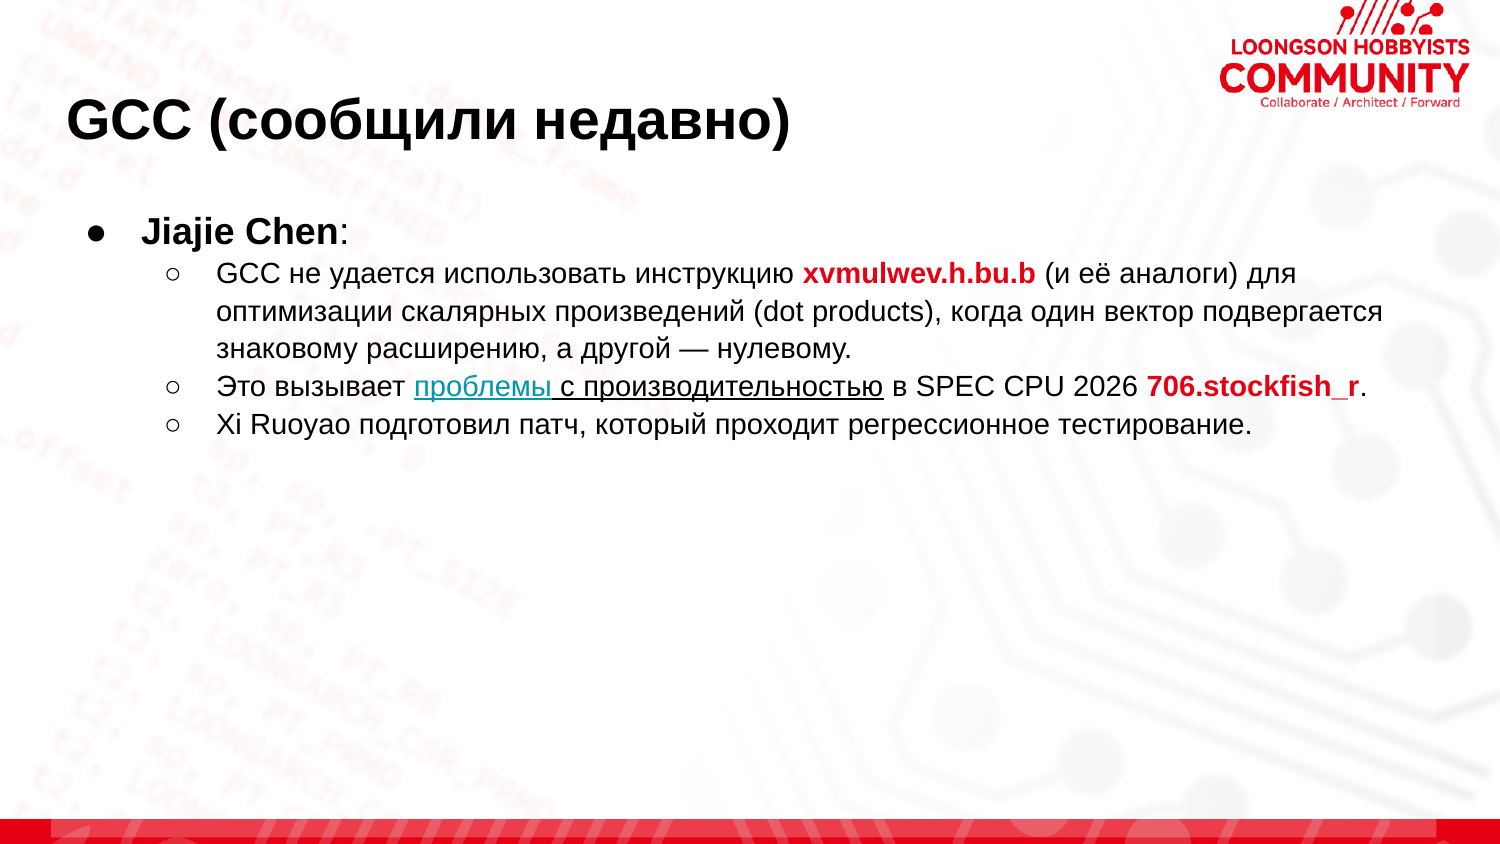

# GCC (сообщили недавно)
Jiajie Chen:
GCC не удается использовать инструкцию xvmulwev.h.bu.b (и её аналоги) для оптимизации скалярных произведений (dot products), когда один вектор подвергается знаковому расширению, а другой — нулевому.
Это вызывает проблемы с производительностью в SPEC CPU 2026 706.stockfish_r.
Xi Ruoyao подготовил патч, который проходит регрессионное тестирование.